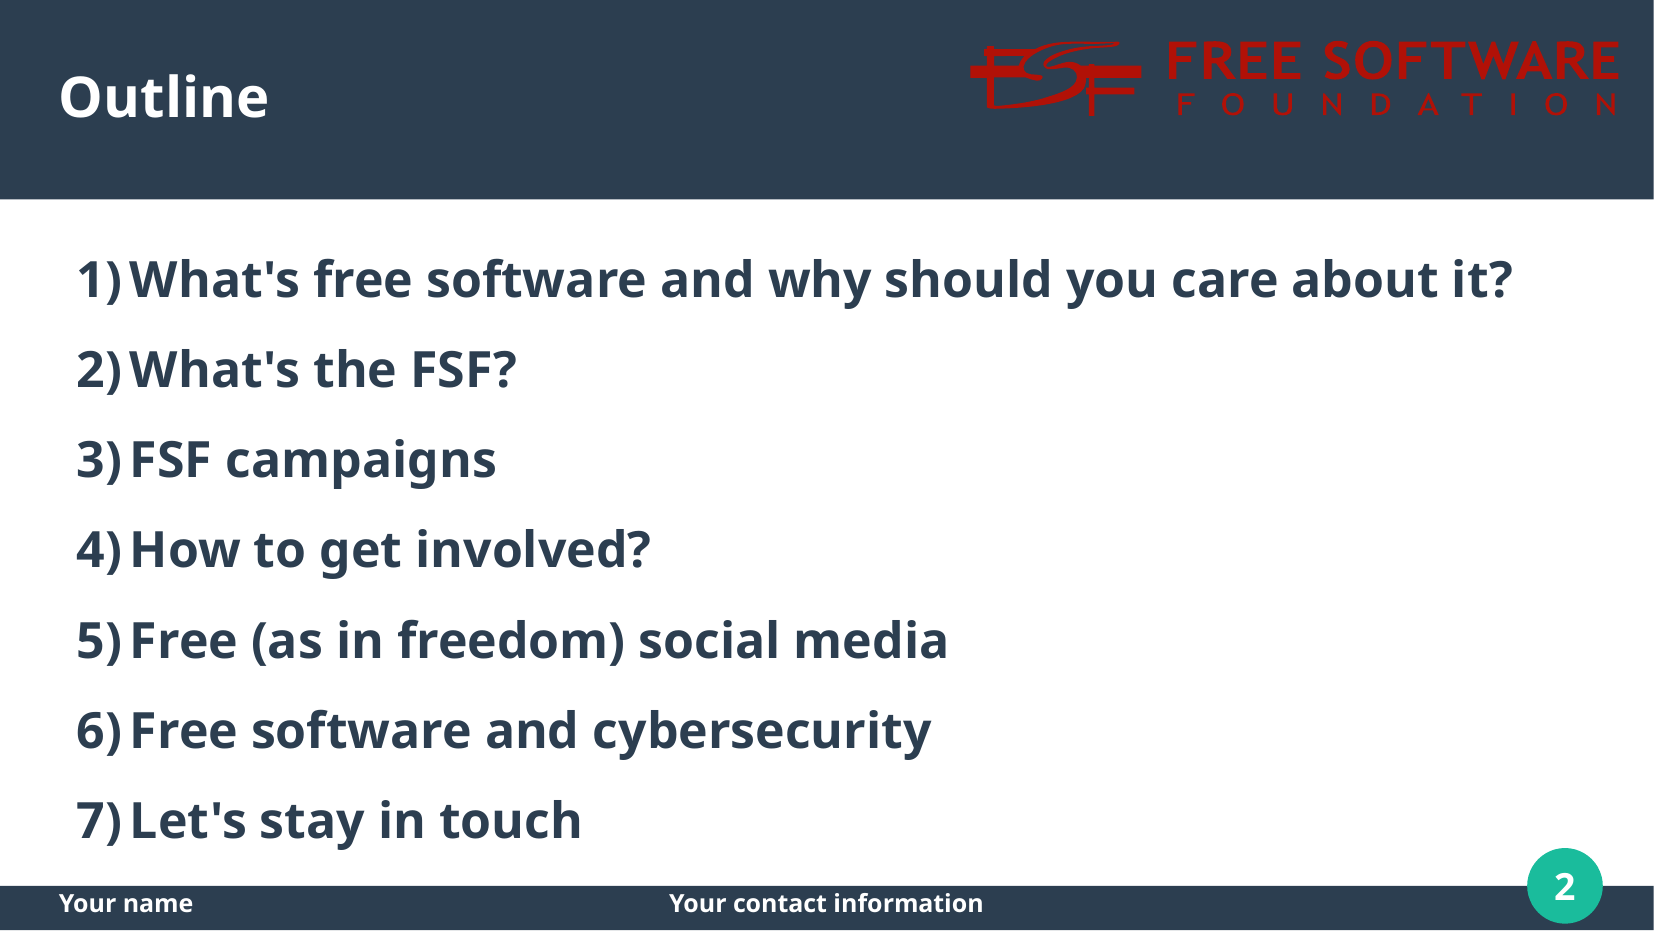

# Outline
What's free software and why should you care about it?
What's the FSF?
FSF campaigns
How to get involved?
Free (as in freedom) social media
Free software and cybersecurity
Let's stay in touch
Your name
Your contact information